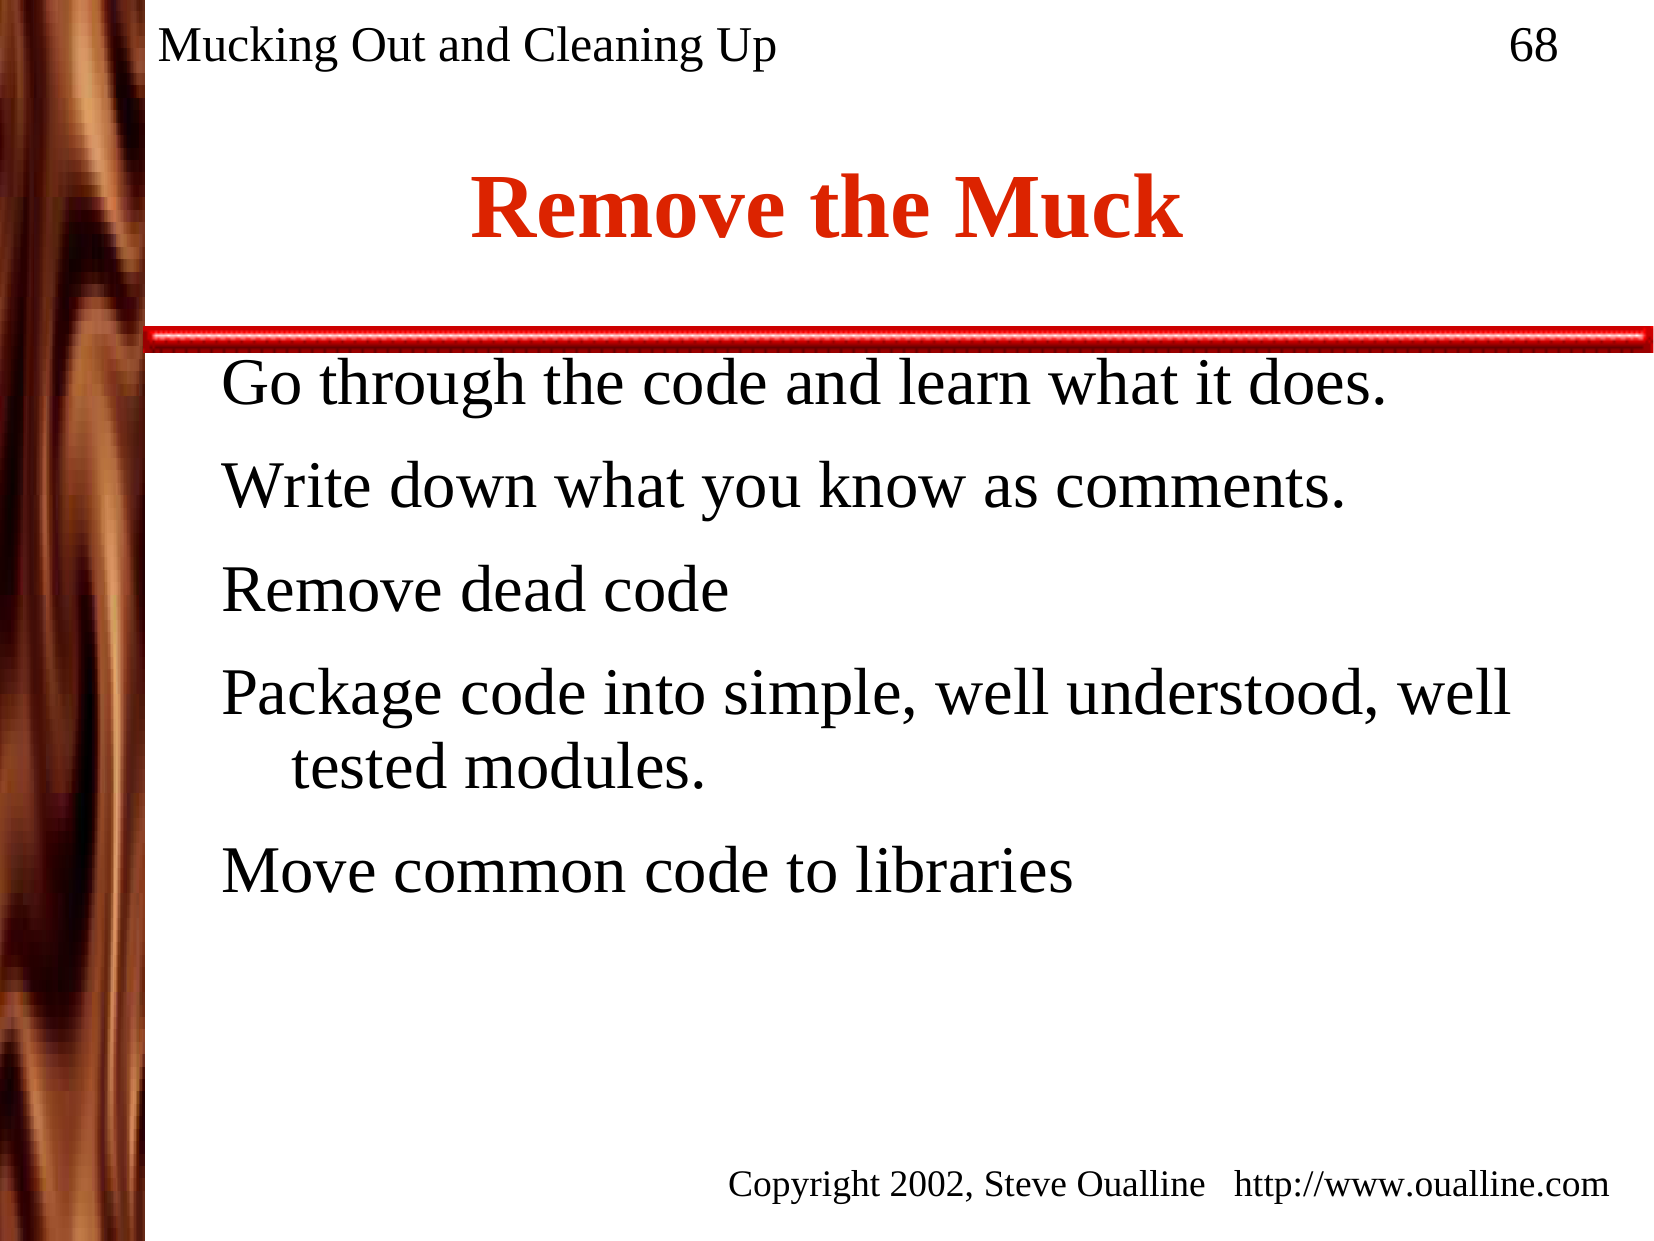

# Remove the Muck
Go through the code and learn what it does.
Write down what you know as comments.
Remove dead code
Package code into simple, well understood, well tested modules.
Move common code to libraries